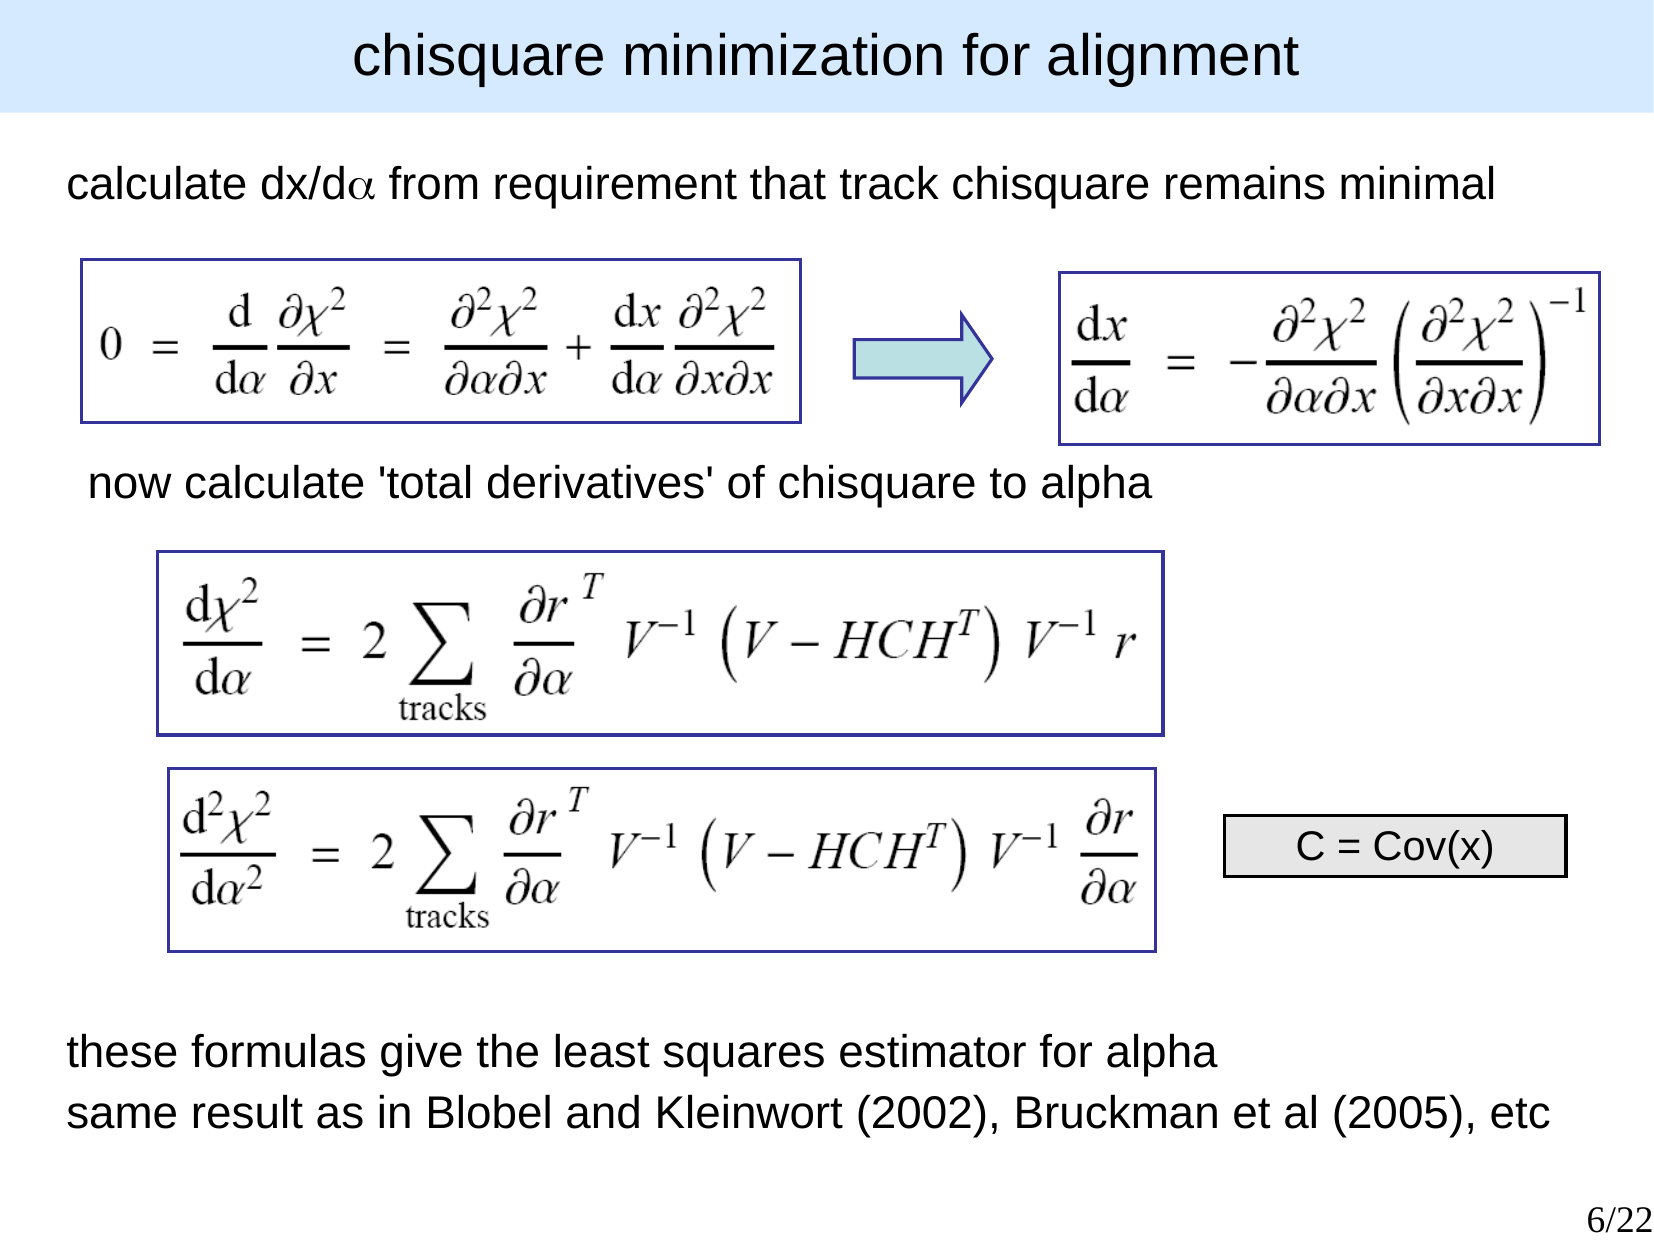

# chisquare minimization for alignment
calculate dx/d from requirement that track chisquare remains minimal
now calculate 'total derivatives' of chisquare to alpha
C = Cov(x)
these formulas give the least squares estimator for alpha
same result as in Blobel and Kleinwort (2002), Bruckman et al (2005), etc
6